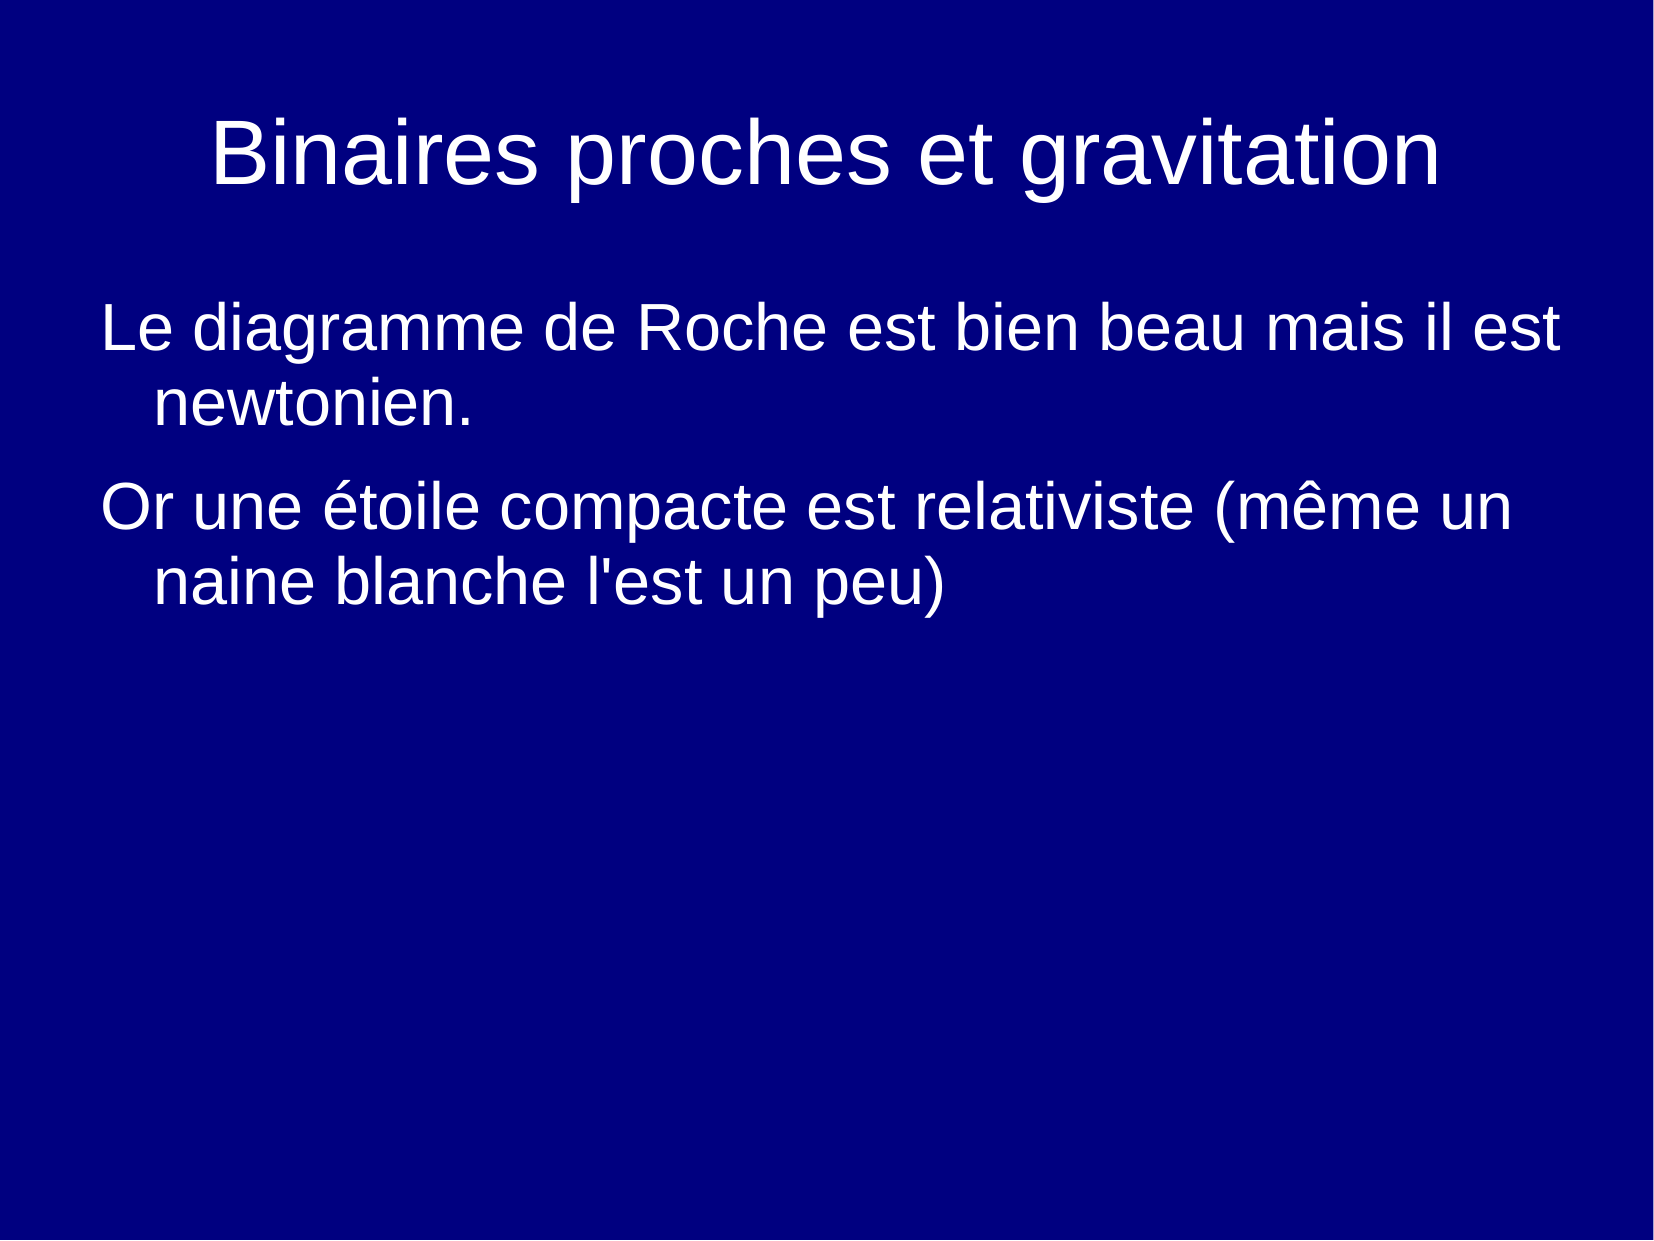

# Binaires proches et gravitation
Le diagramme de Roche est bien beau mais il est newtonien.
Or une étoile compacte est relativiste (même un naine blanche l'est un peu)